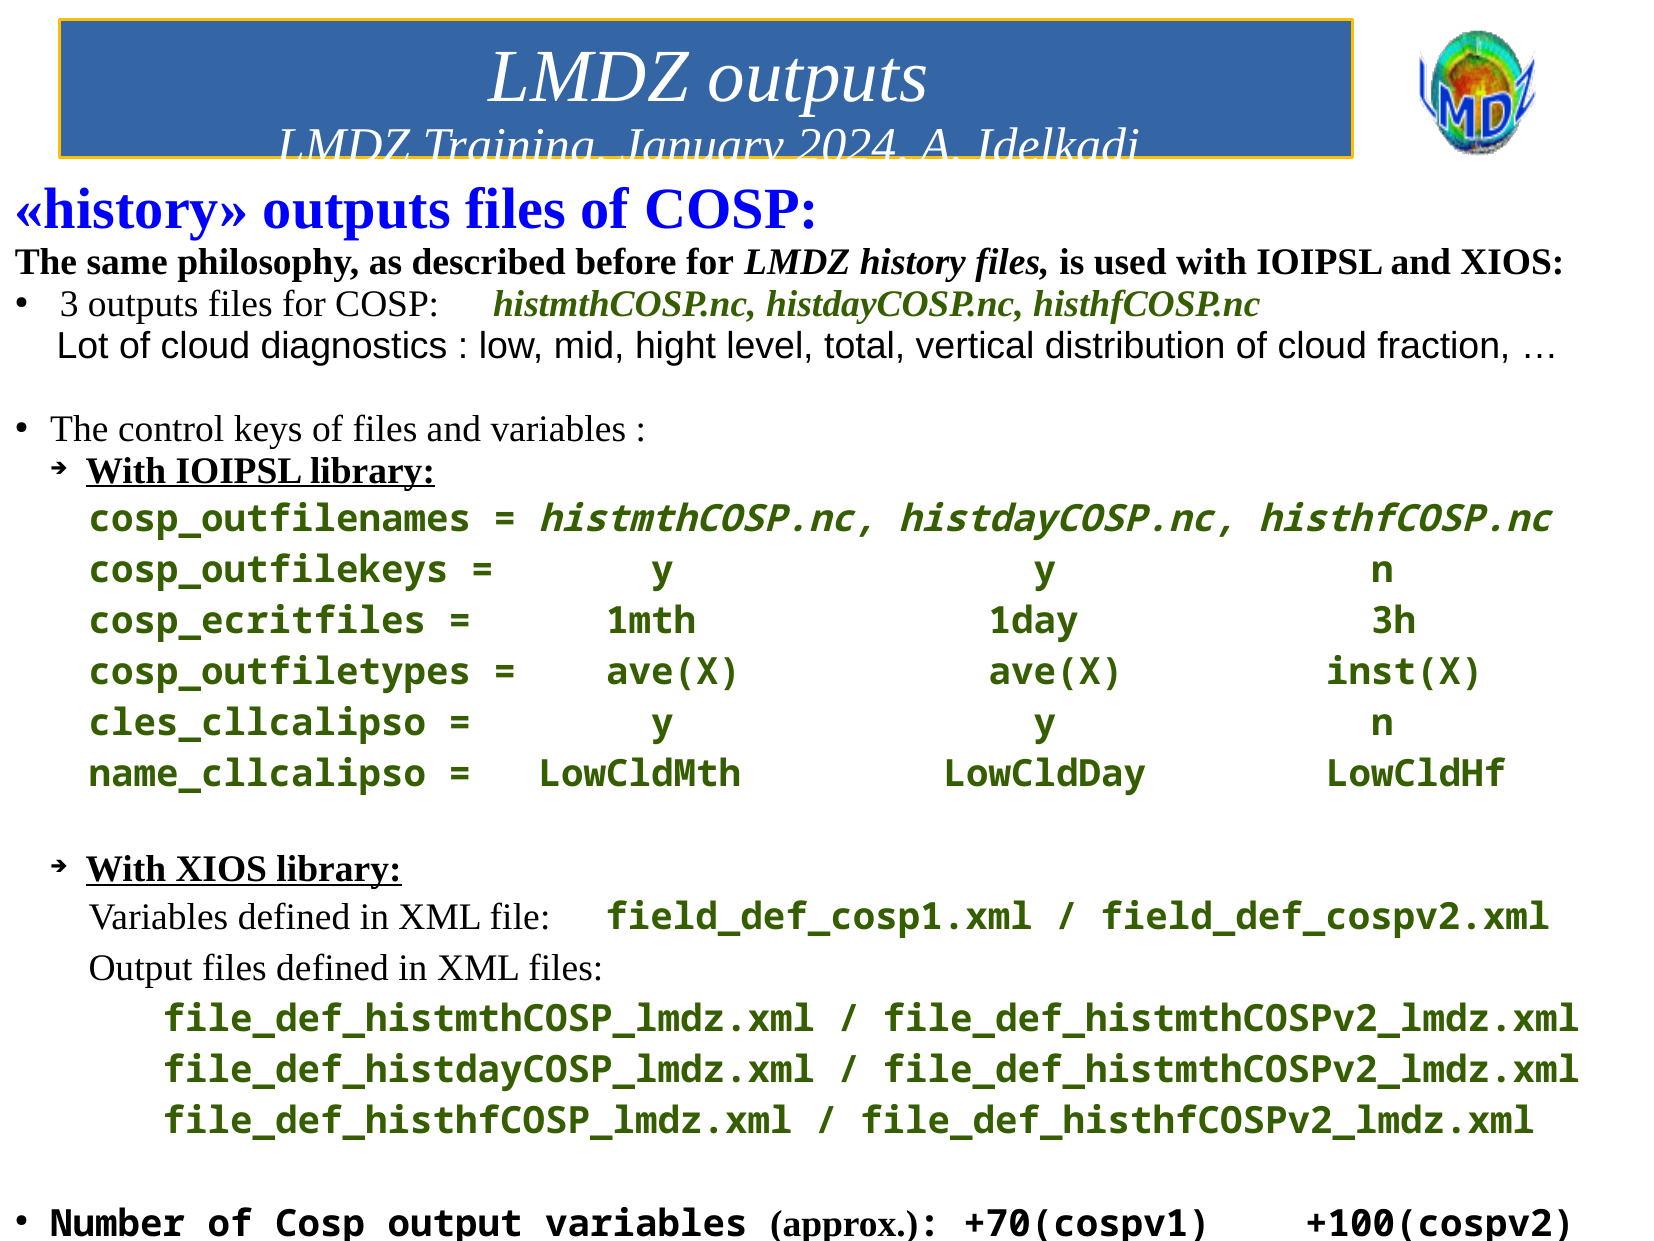

LMDZ outputs
LMDZ Training, January 2024, A. Idelkadi
«history» outputs files of COSP:
The same philosophy, as described before for LMDZ history files, is used with IOIPSL and XIOS:
 3 outputs files for COSP: 	histmthCOSP.nc, histdayCOSP.nc, histhfCOSP.nc
 Lot of cloud diagnostics : low, mid, hight level, total, vertical distribution of cloud fraction, …
The control keys of files and variables :
With IOIPSL library:
	cosp_outfilenames = histmthCOSP.nc, histdayCOSP.nc, histhfCOSP.nc
	cosp_outfilekeys = y y n
	cosp_ecritfiles = 1mth 1day 3h
	cosp_outfiletypes = ave(X) ave(X) inst(X)
	cles_cllcalipso = y y n
	name_cllcalipso = LowCldMth LowCldDay LowCldHf
With XIOS library:
	Variables defined in XML file:	field_def_cosp1.xml / field_def_cospv2.xml
 	Output files defined in XML files:
		file_def_histmthCOSP_lmdz.xml / file_def_histmthCOSPv2_lmdz.xml
 		file_def_histdayCOSP_lmdz.xml / file_def_histmthCOSPv2_lmdz.xml
 		file_def_histhfCOSP_lmdz.xml / file_def_histhfCOSPv2_lmdz.xml
Number of Cosp output variables (approx.): +70(cospv1) 	+100(cospv2)